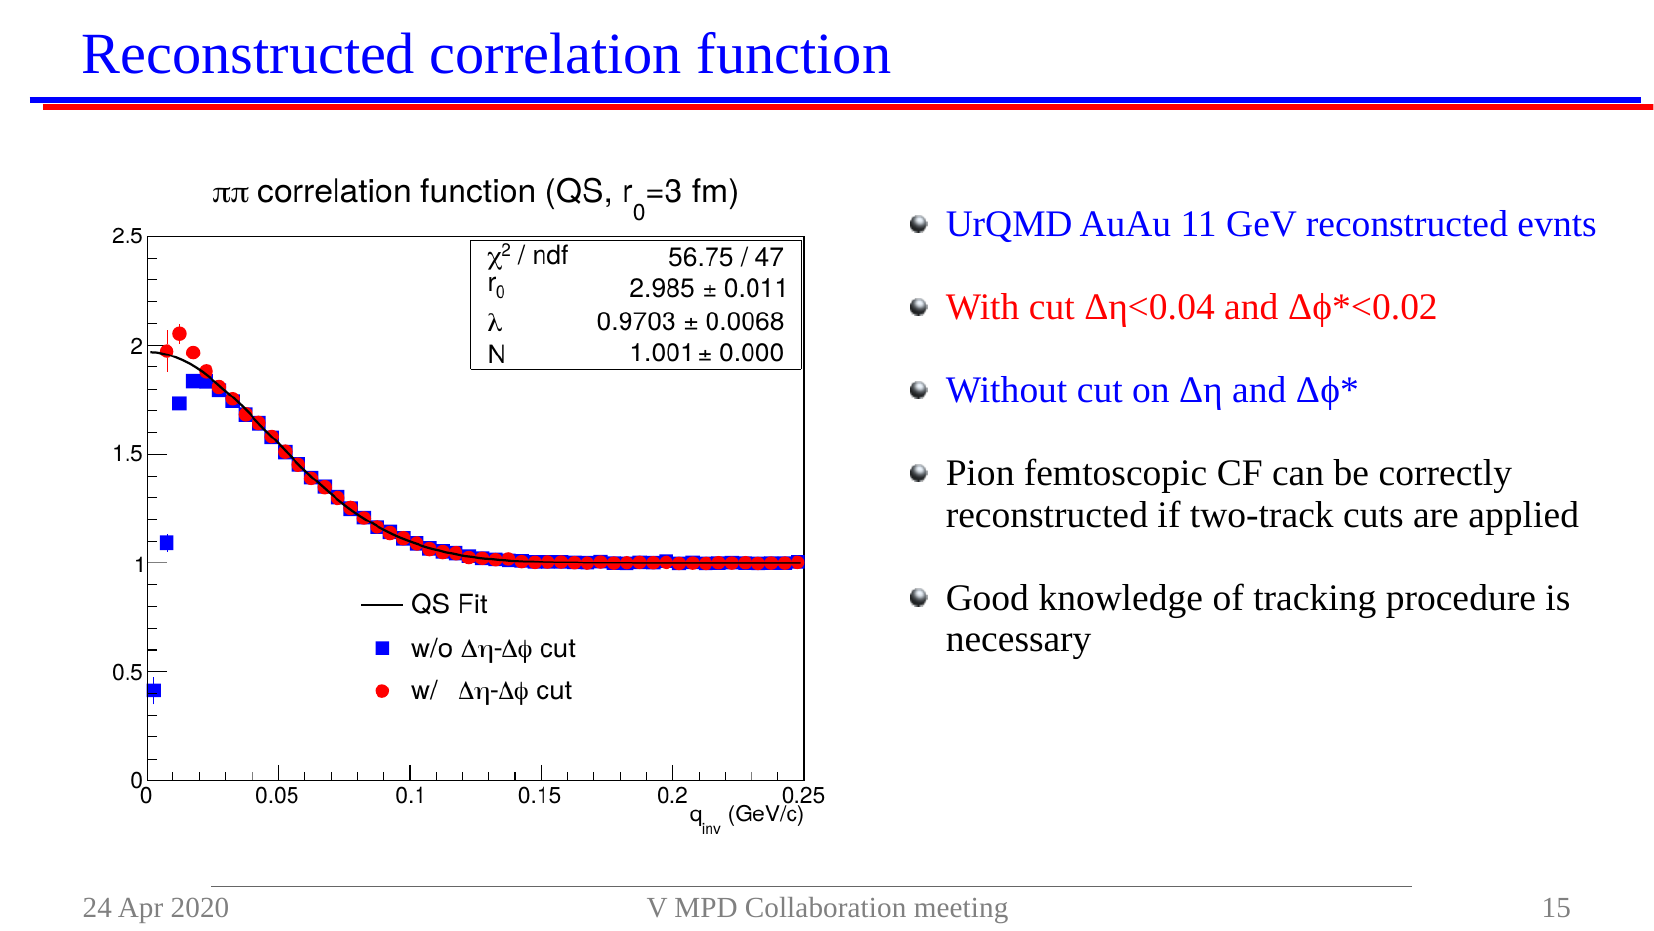

# Reconstructed correlation function
UrQMD AuAu 11 GeV reconstructed evnts
With cut Δη<0.04 and Δϕ*<0.02
Without cut on Δη and Δϕ*
Pion femtoscopic CF can be correctly reconstructed if two-track cuts are applied
Good knowledge of tracking procedure is necessary
24 Apr 2020
V MPD Collaboration meeting
15